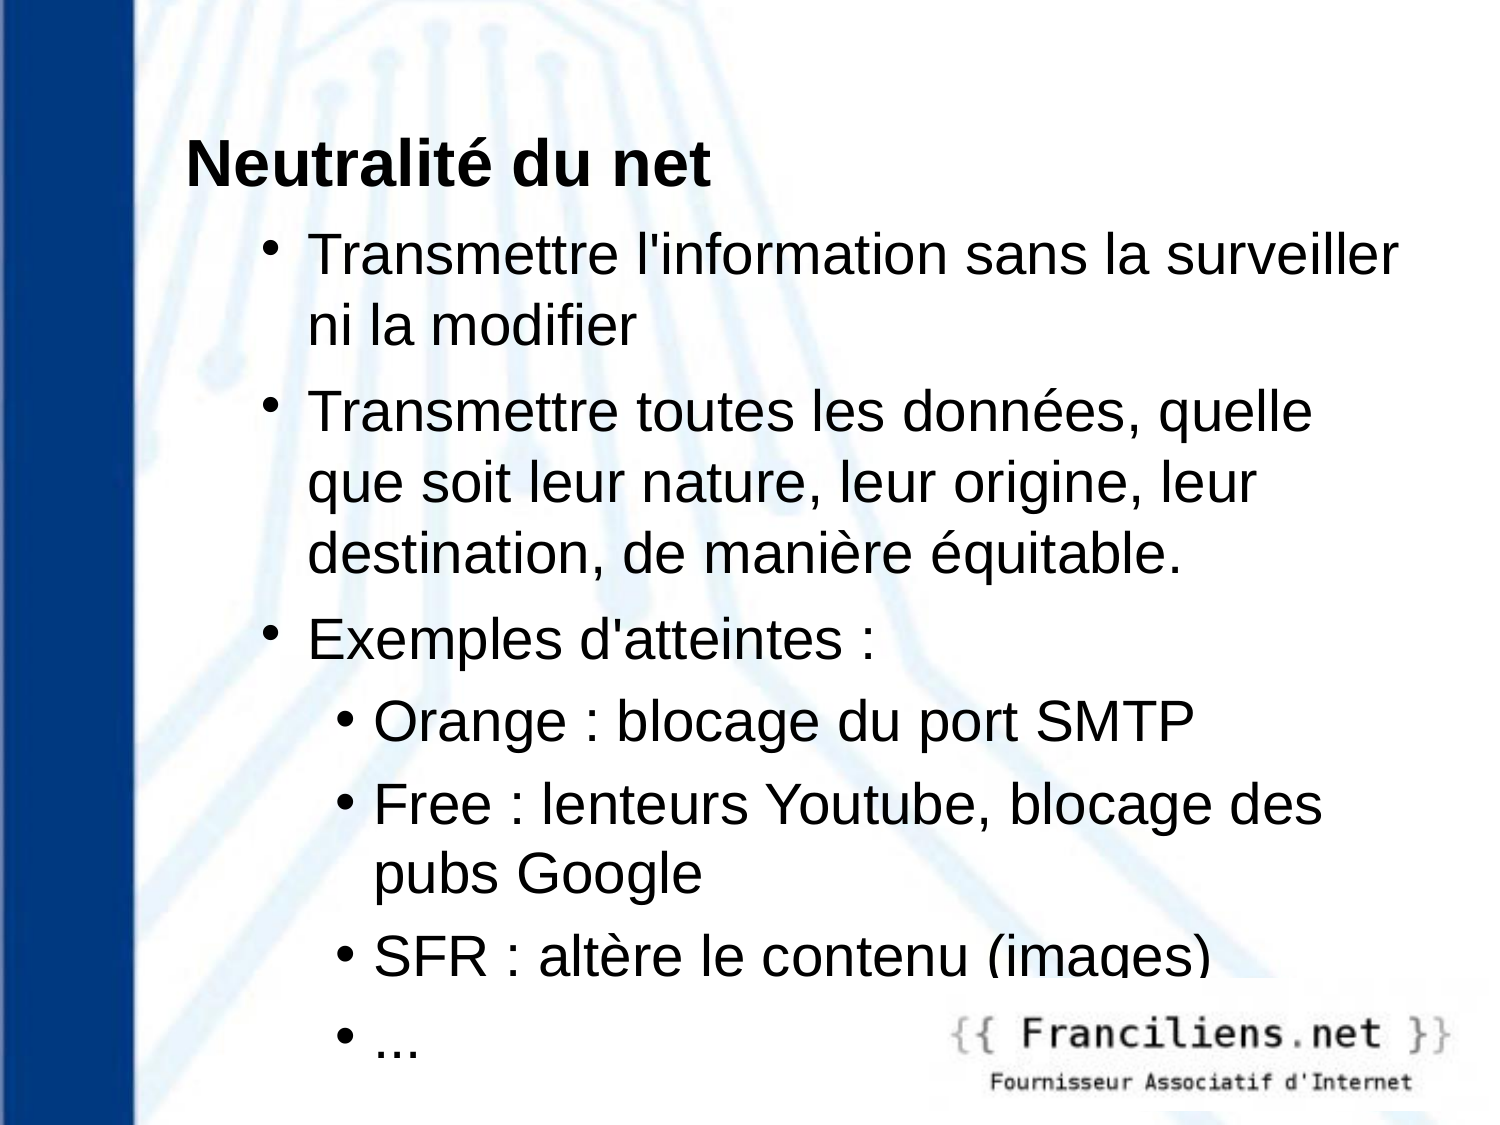

# Neutralité du net
Transmettre l'information sans la surveiller ni la modifier
Transmettre toutes les données, quelle que soit leur nature, leur origine, leur destination, de manière équitable.
Exemples d'atteintes :
Orange : blocage du port SMTP
Free : lenteurs Youtube, blocage des pubs Google
SFR : altère le contenu (images)
...